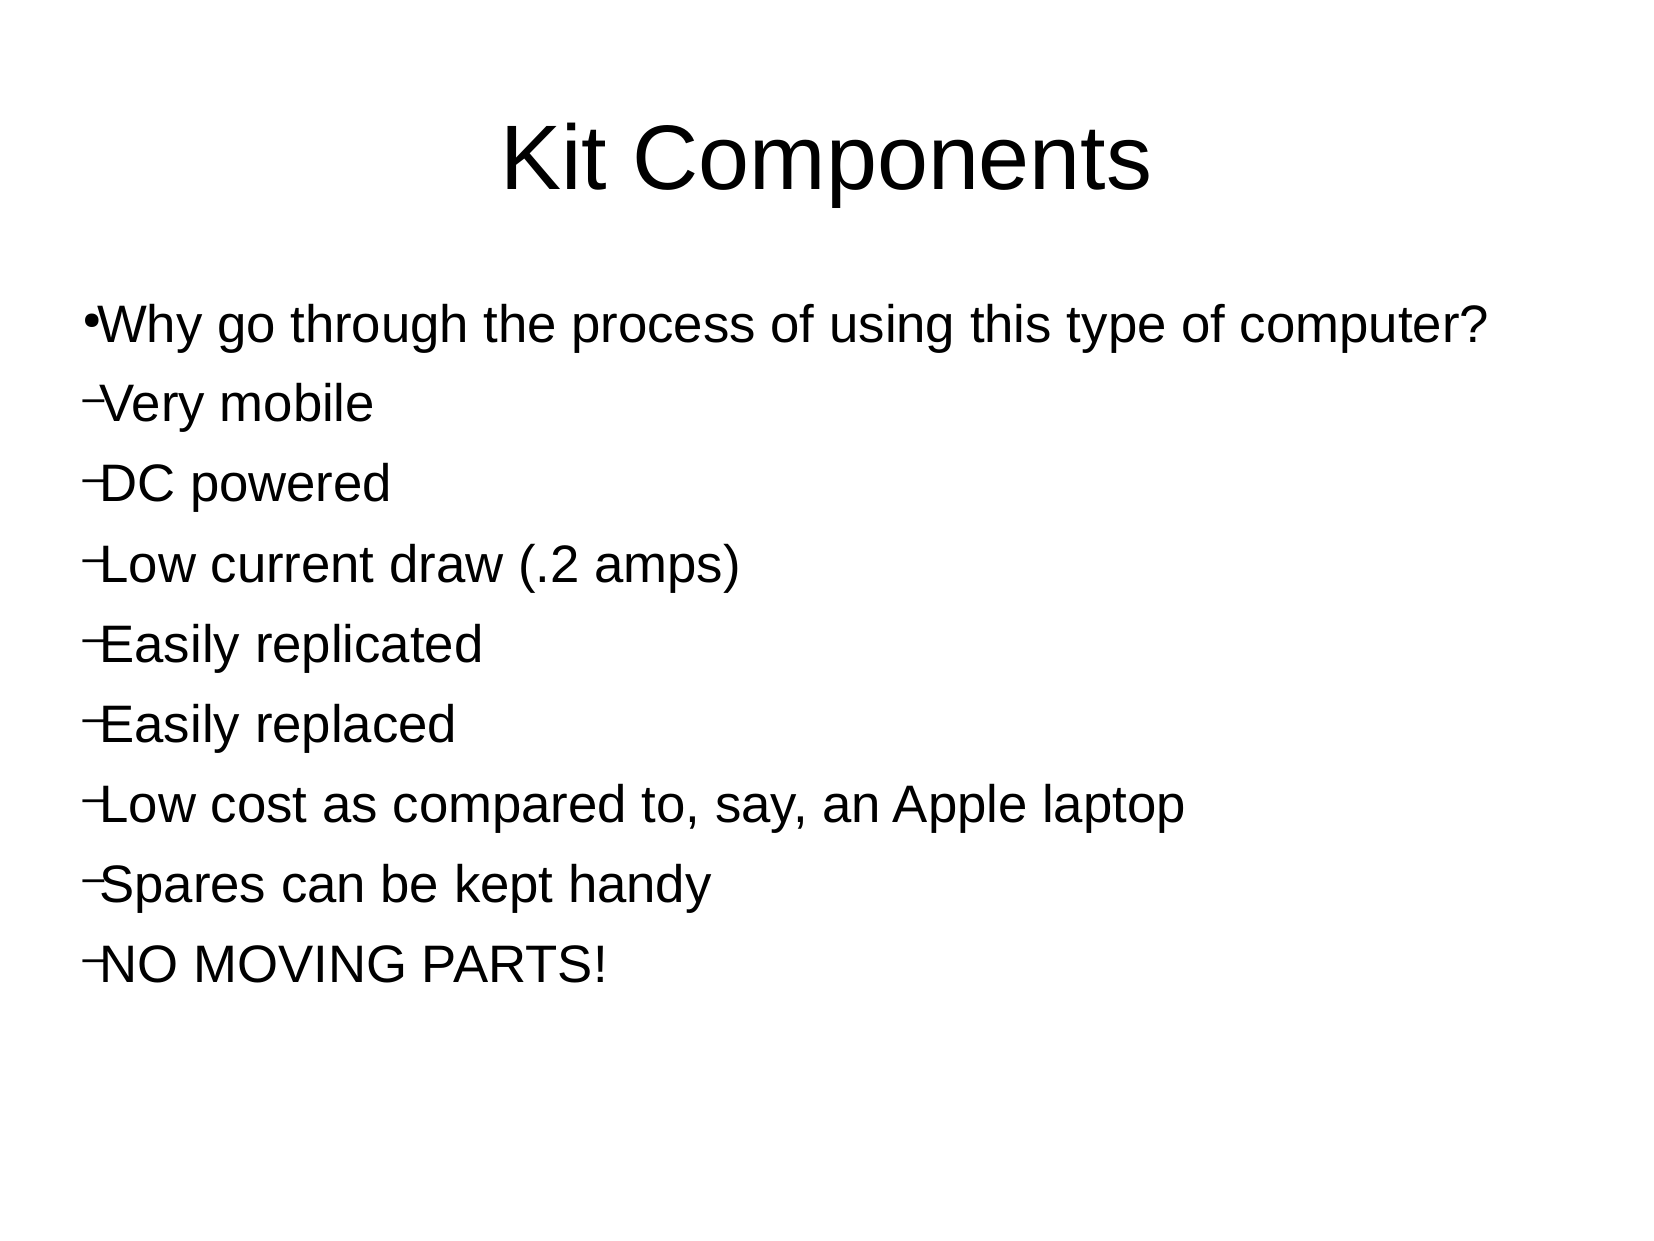

# Kit Components
Why go through the process of using this type of computer?
Very mobile
DC powered
Low current draw (.2 amps)
Easily replicated
Easily replaced
Low cost as compared to, say, an Apple laptop
Spares can be kept handy
NO MOVING PARTS!